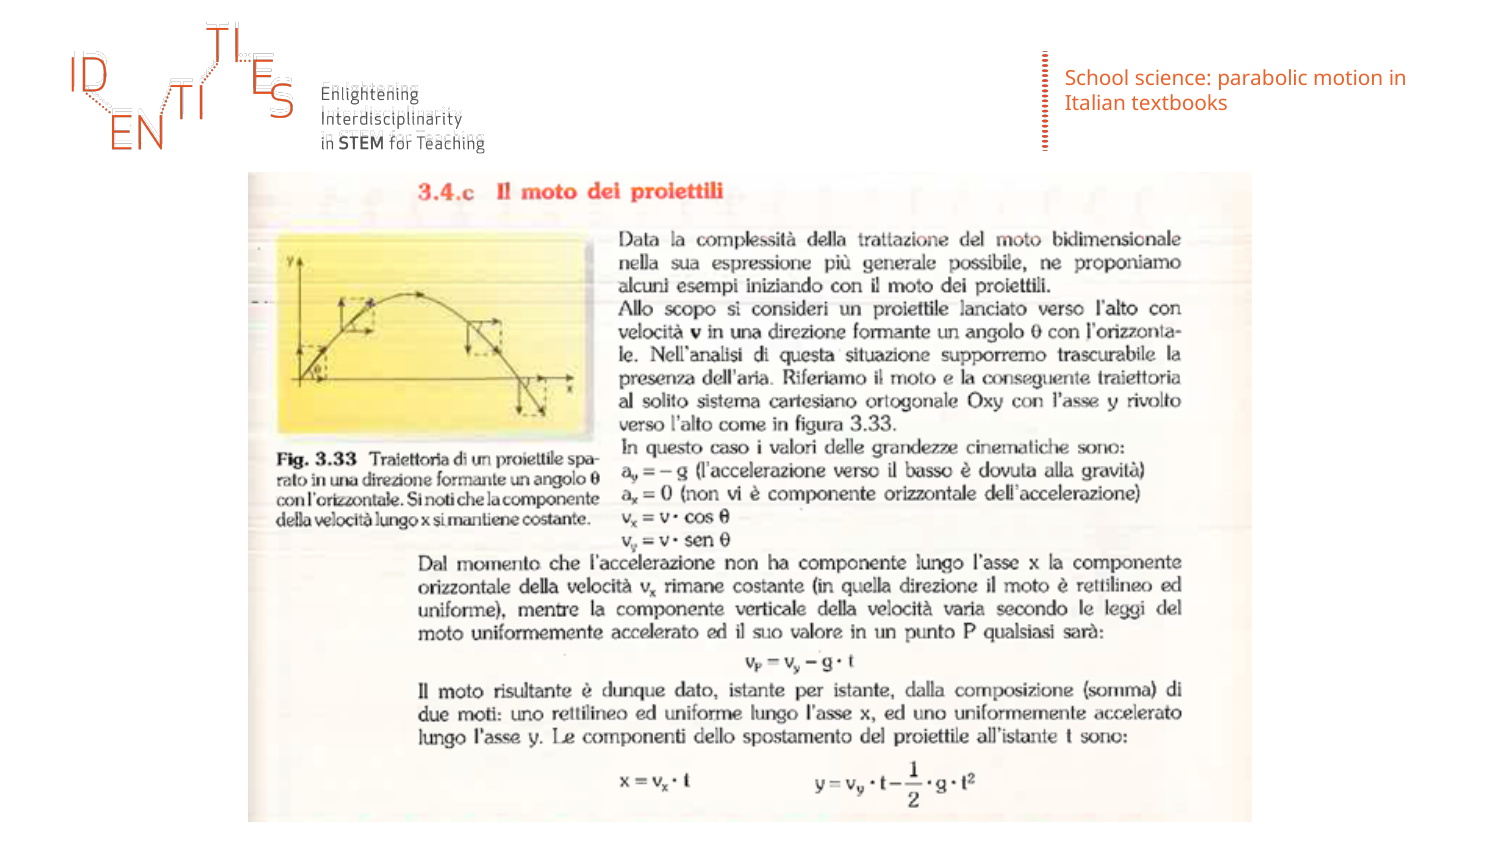

School science: parabolic motion in Italian textbooks